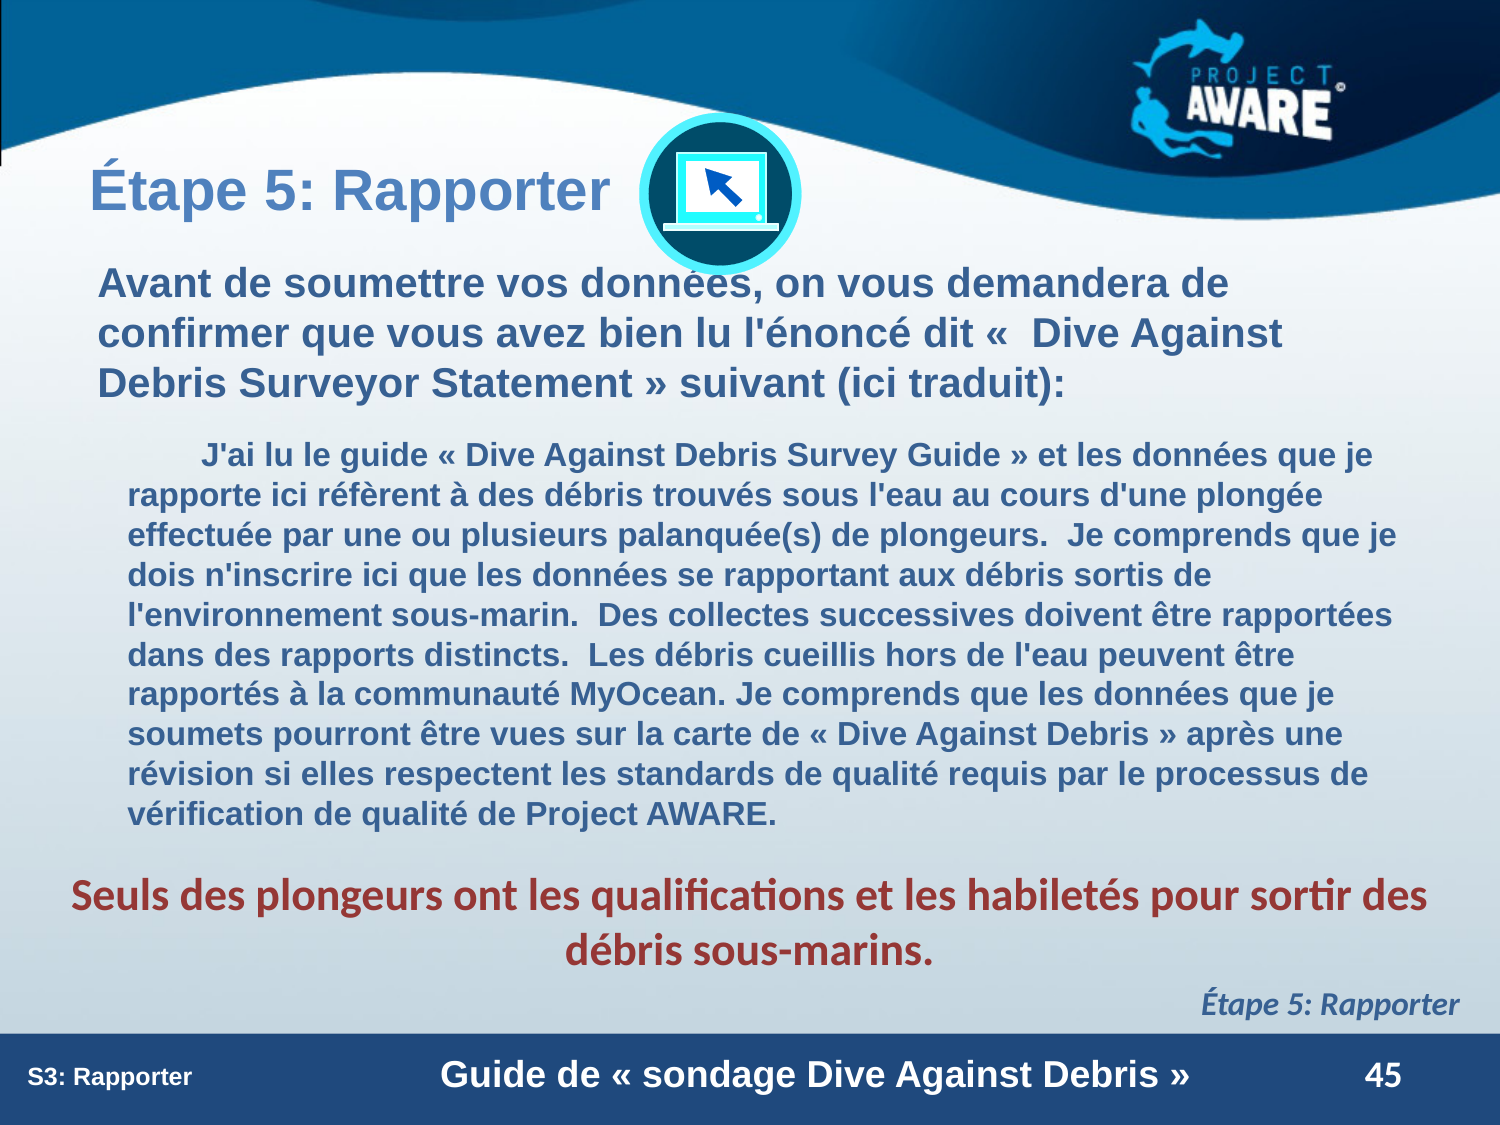

Étape 5: Rapporter
Avant de soumettre vos données, on vous demandera de confirmer que vous avez bien lu l'énoncé dit « Dive Against Debris Surveyor Statement » suivant (ici traduit):
	J'ai lu le guide « Dive Against Debris Survey Guide » et les données que je rapporte ici réfèrent à des débris trouvés sous l'eau au cours d'une plongée effectuée par une ou plusieurs palanquée(s) de plongeurs. Je comprends que je dois n'inscrire ici que les données se rapportant aux débris sortis de l'environnement sous-marin. Des collectes successives doivent être rapportées dans des rapports distincts. Les débris cueillis hors de l'eau peuvent être rapportés à la communauté MyOcean. Je comprends que les données que je soumets pourront être vues sur la carte de « Dive Against Debris » après une révision si elles respectent les standards de qualité requis par le processus de vérification de qualité de Project AWARE.
Seuls des plongeurs ont les qualifications et les habiletés pour sortir des débris sous-marins.
Étape 5: Rapporter
Guide de « sondage Dive Against Debris »
S3: Rapporter